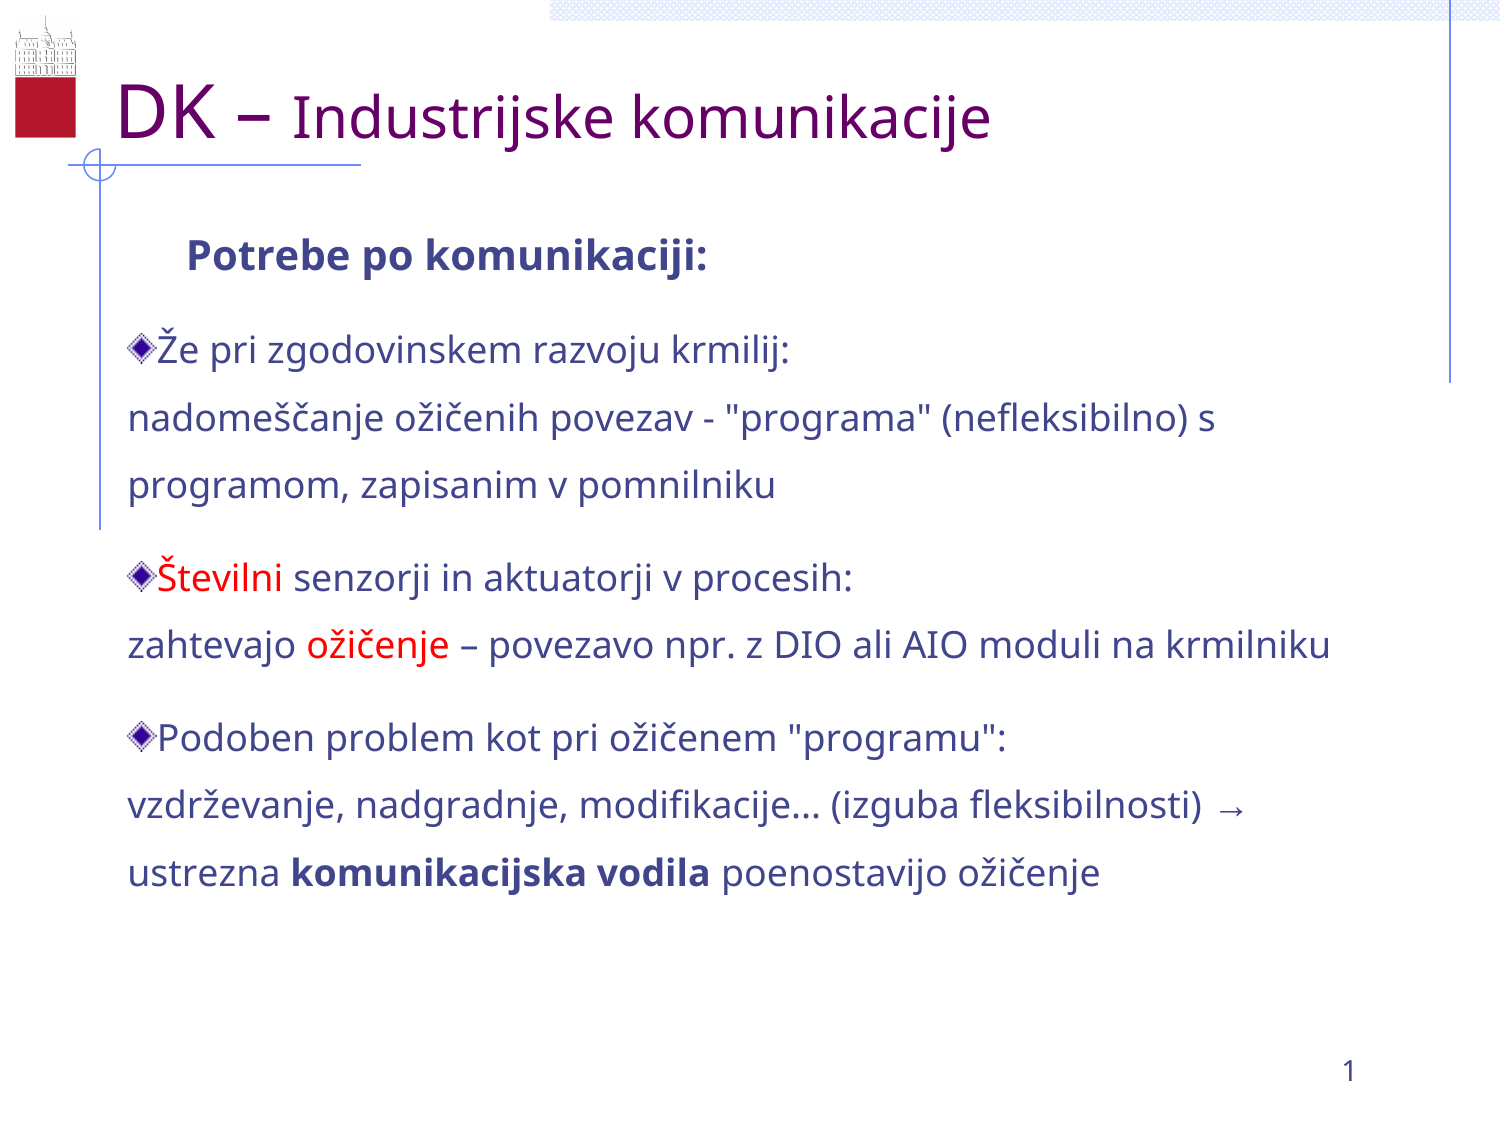

DK – Industrijske komunikacije
# Potrebe po komunikaciji:
Že pri zgodovinskem razvoju krmilij:
nadomeščanje ožičenih povezav - "programa" (nefleksibilno) s programom, zapisanim v pomnilniku
Številni senzorji in aktuatorji v procesih:
zahtevajo ožičenje – povezavo npr. z DIO ali AIO moduli na krmilniku
Podoben problem kot pri ožičenem "programu":
vzdrževanje, nadgradnje, modifikacije... (izguba fleksibilnosti) →
ustrezna komunikacijska vodila poenostavijo ožičenje